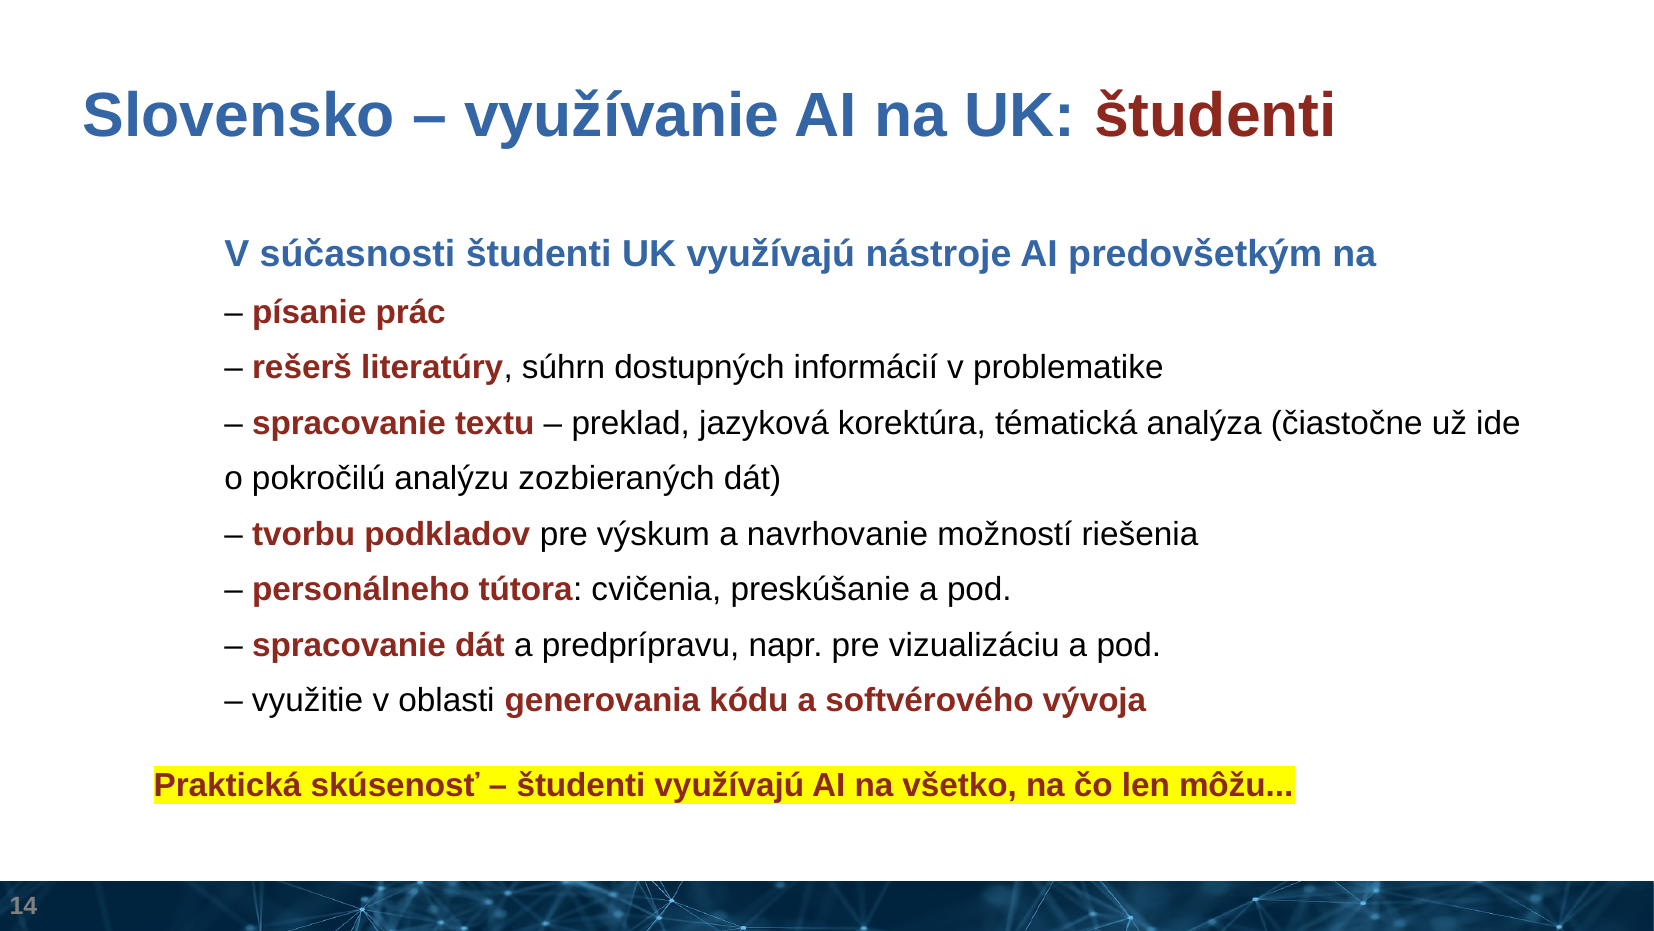

# Slovensko – využívanie AI na UK: študenti
V súčasnosti študenti UK využívajú nástroje AI predovšetkým na
– písanie prác
– rešerš literatúry, súhrn dostupných informácií v problematike
– spracovanie textu – preklad, jazyková korektúra, tématická analýza (čiastočne už ide o pokročilú analýzu zozbieraných dát)
– tvorbu podkladov pre výskum a navrhovanie možností riešenia
– personálneho tútora: cvičenia, preskúšanie a pod.
– spracovanie dát a predprípravu, napr. pre vizualizáciu a pod.
– využitie v oblasti generovania kódu a softvérového vývoja
Praktická skúsenosť – študenti využívajú AI na všetko, na čo len môžu...